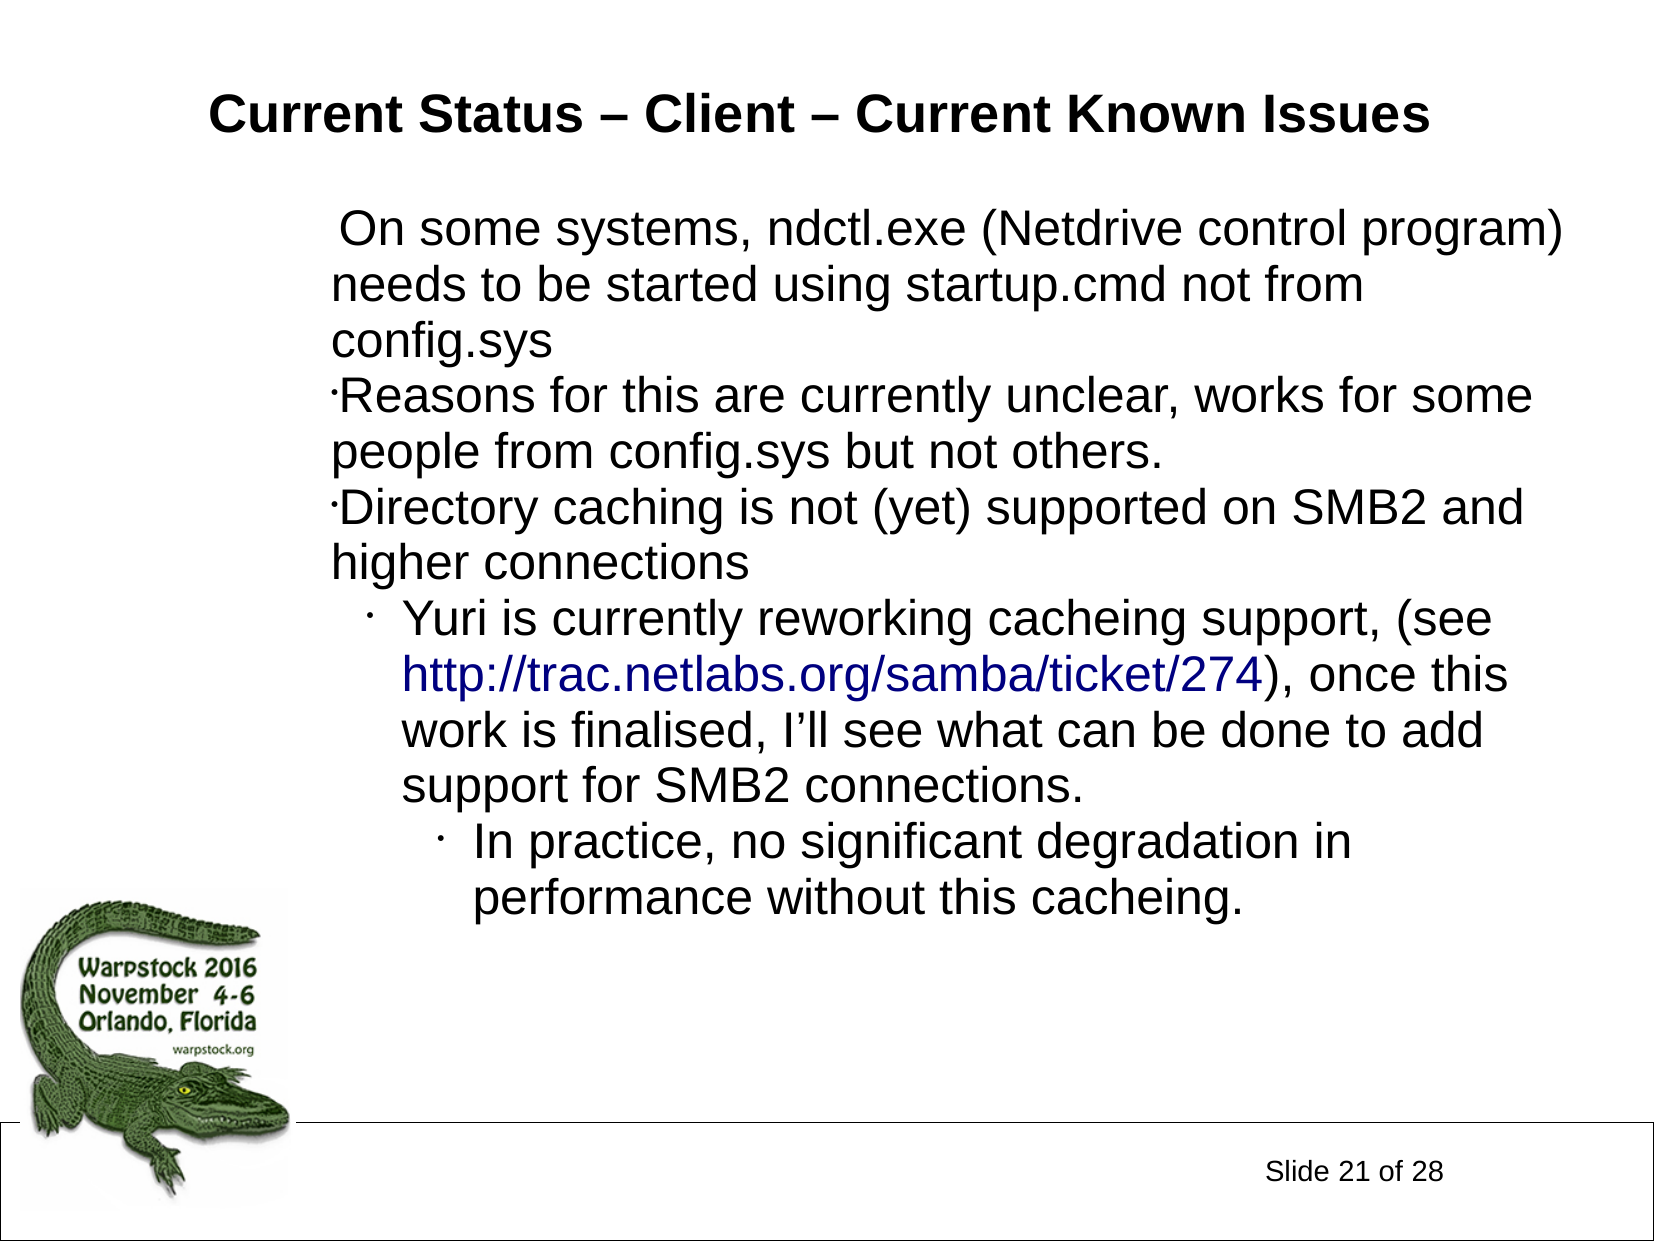

# Current Status – Client – Current Known Issues
On some systems, ndctl.exe (Netdrive control program) needs to be started using startup.cmd not from config.sys
Reasons for this are currently unclear, works for some people from config.sys but not others.
Directory caching is not (yet) supported on SMB2 and higher connections
Yuri is currently reworking cacheing support, (see http://trac.netlabs.org/samba/ticket/274), once this work is finalised, I’ll see what can be done to add support for SMB2 connections.
In practice, no significant degradation in performance without this cacheing.